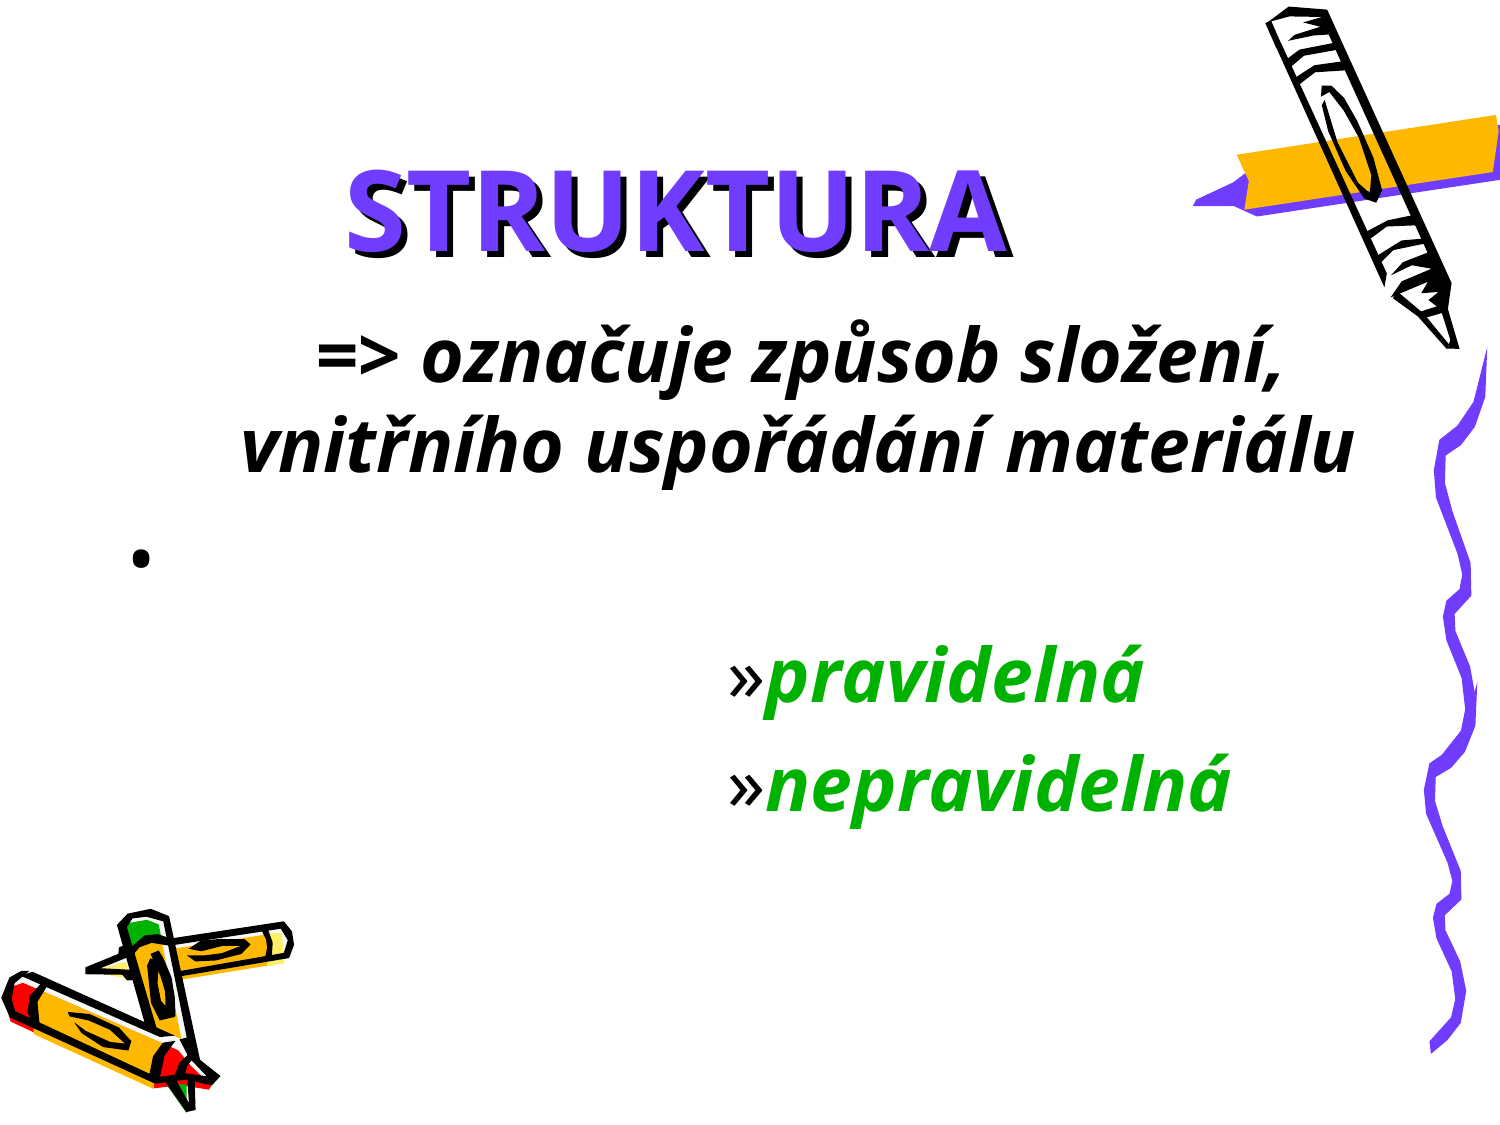

# STRUKTURA
	=> označuje způsob složení, vnitřního uspořádání materiálu
pravidelná
nepravidelná